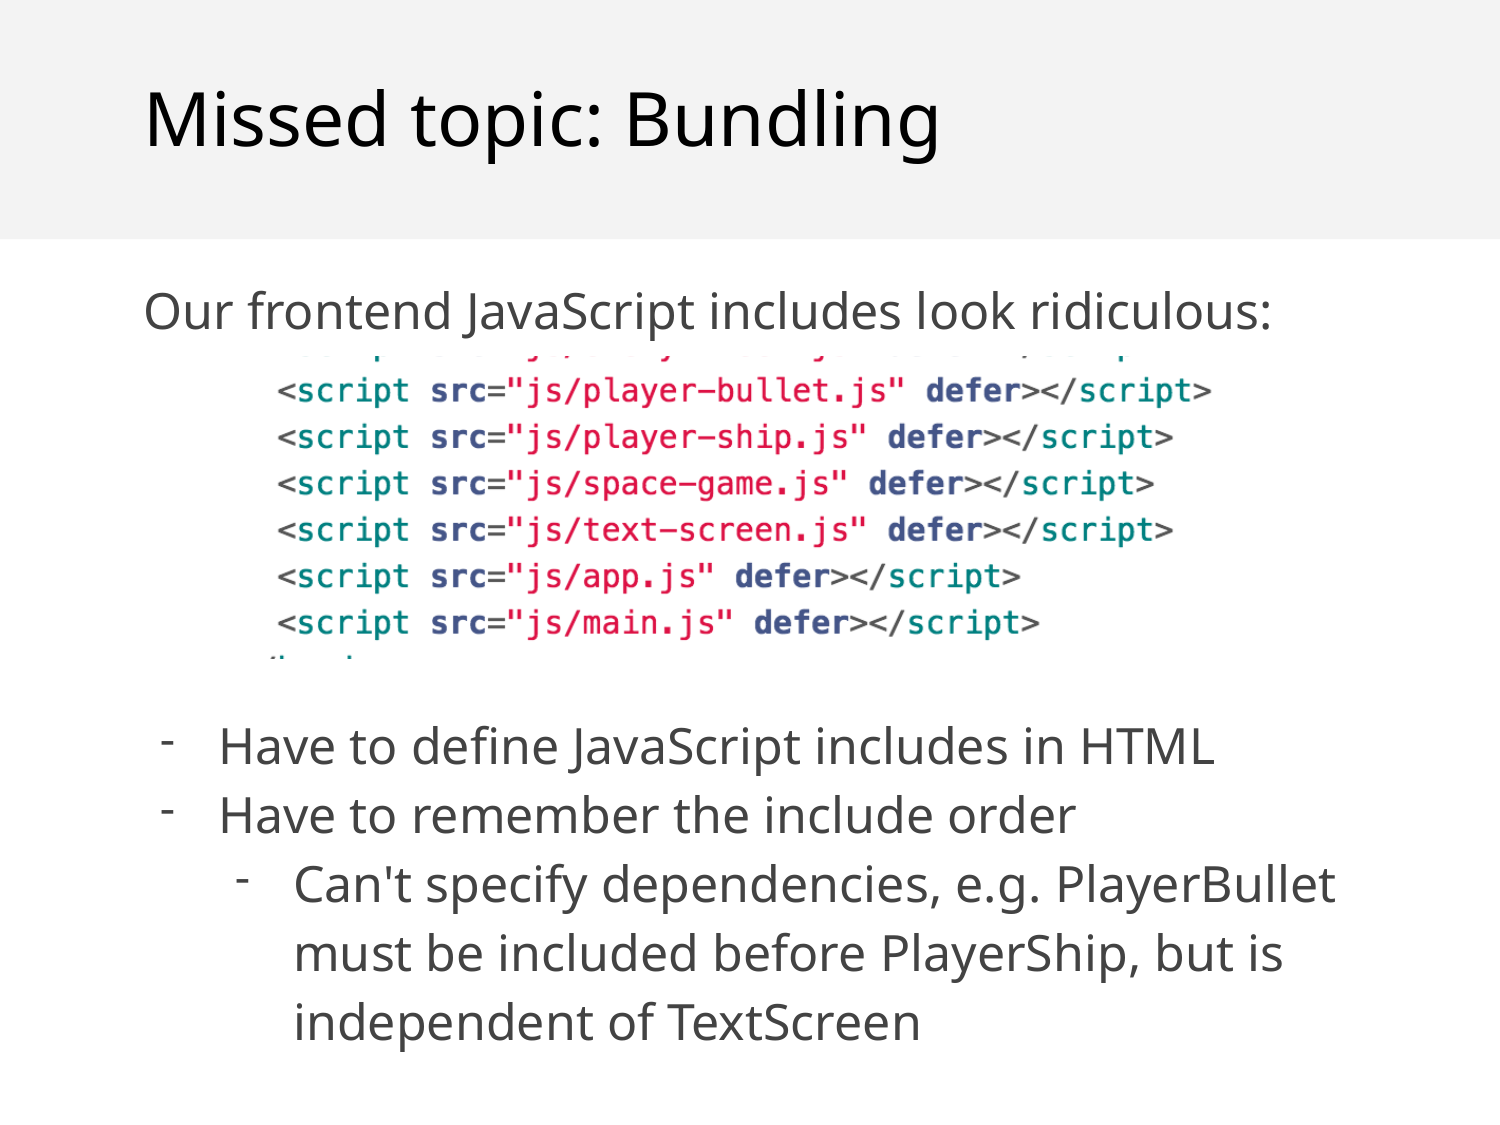

# Missed topic: Bundling
Our frontend JavaScript includes look ridiculous:
Have to define JavaScript includes in HTML
Have to remember the include order
Can't specify dependencies, e.g. PlayerBullet must be included before PlayerShip, but is independent of TextScreen